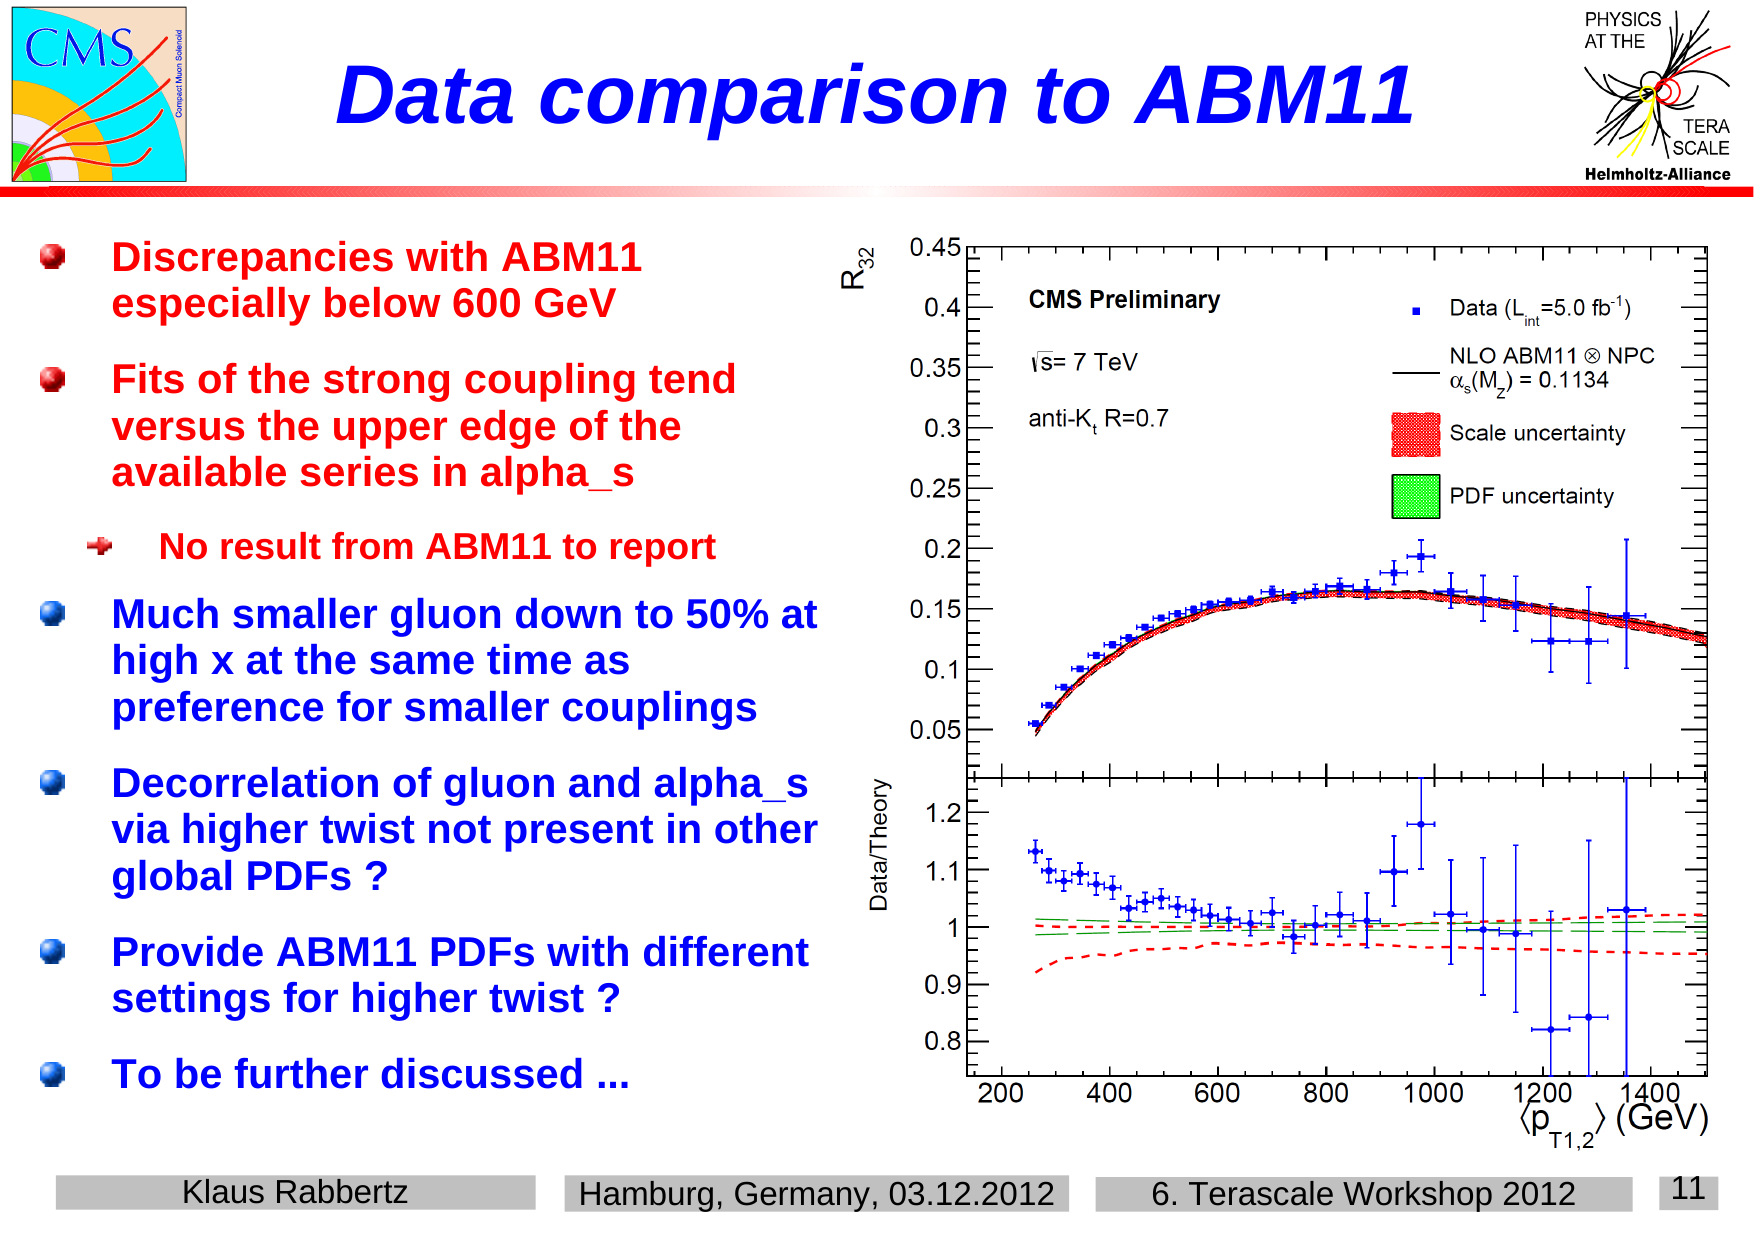

# Data comparison to ABM11
Discrepancies with ABM11 especially below 600 GeV
Fits of the strong coupling tend versus the upper edge of the available series in alpha_s
No result from ABM11 to report
Much smaller gluon down to 50% at high x at the same time as preference for smaller couplings
Decorrelation of gluon and alpha_s via higher twist not present in other global PDFs ?
Provide ABM11 PDFs with different settings for higher twist ?
To be further discussed ...